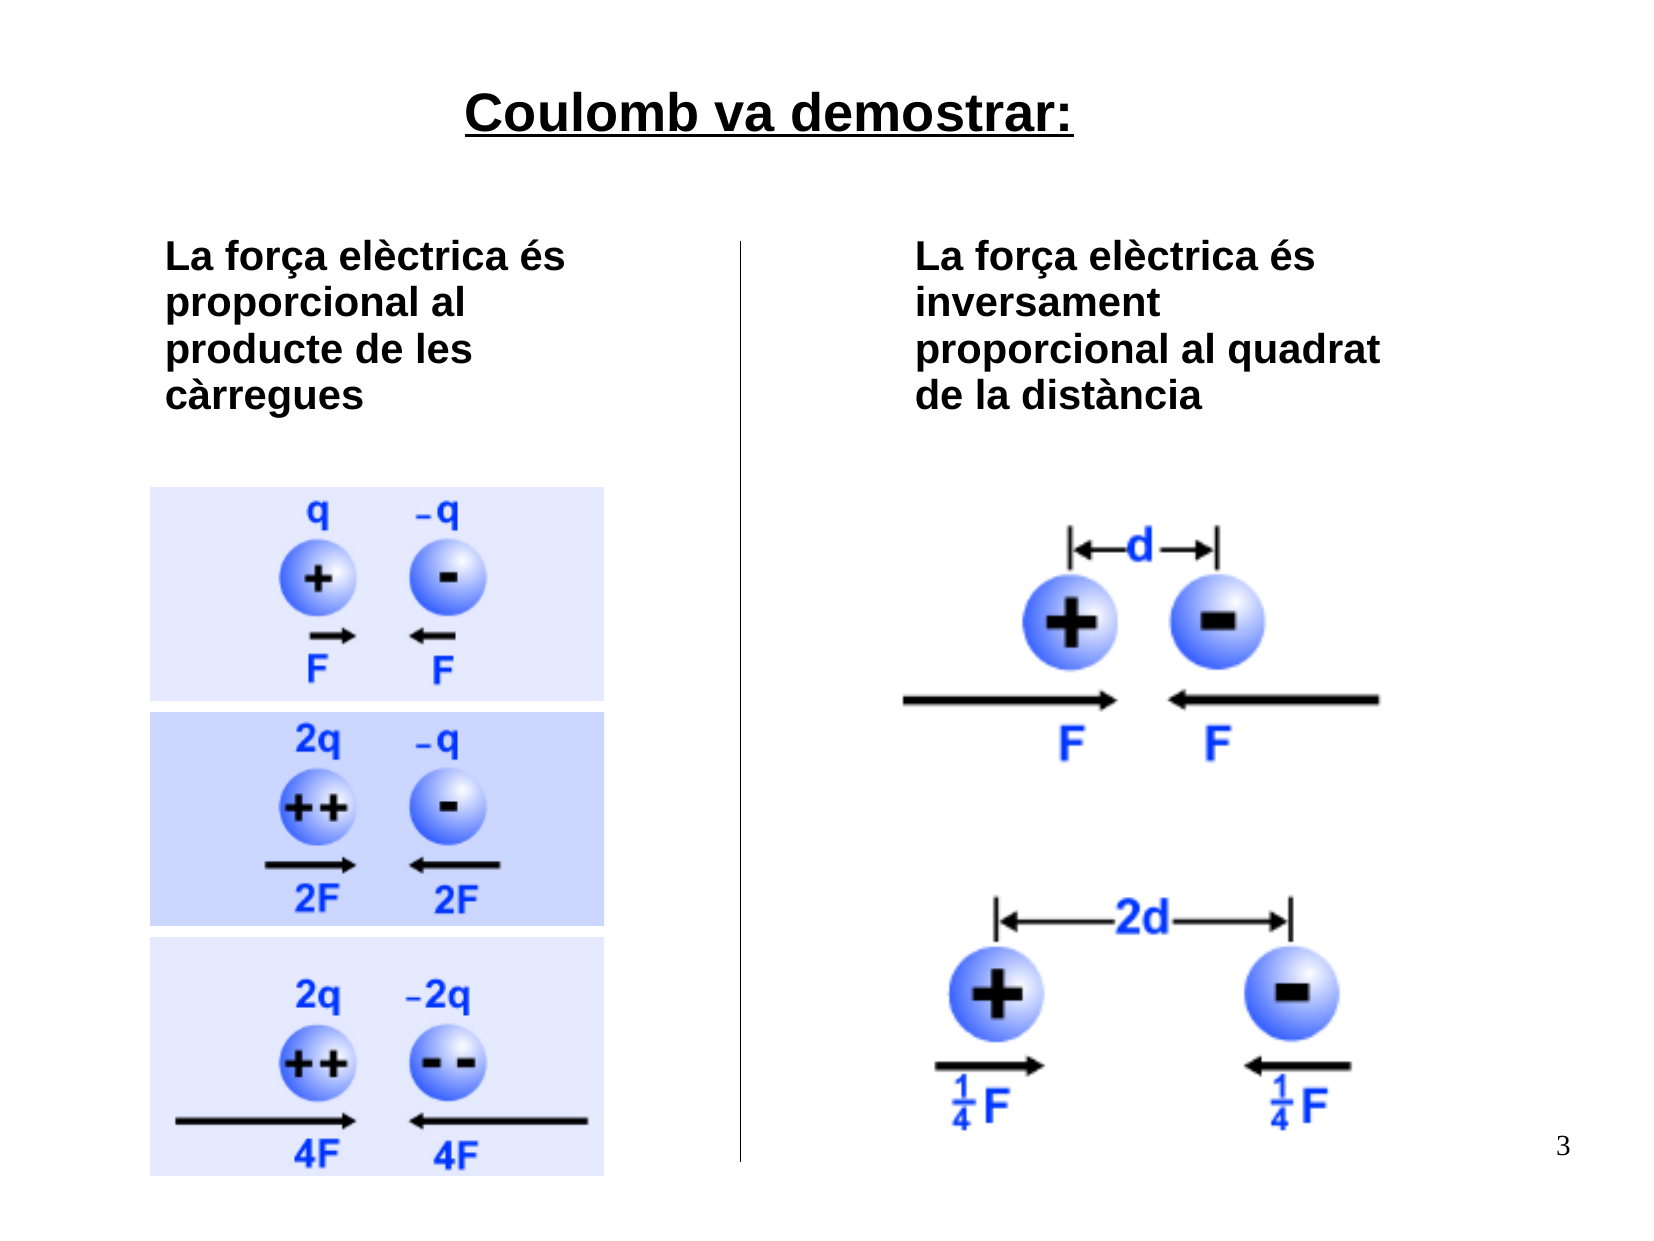

Coulomb va demostrar:
La força elèctrica és proporcional al producte de les càrregues
La força elèctrica és inversament proporcional al quadrat de la distància
3